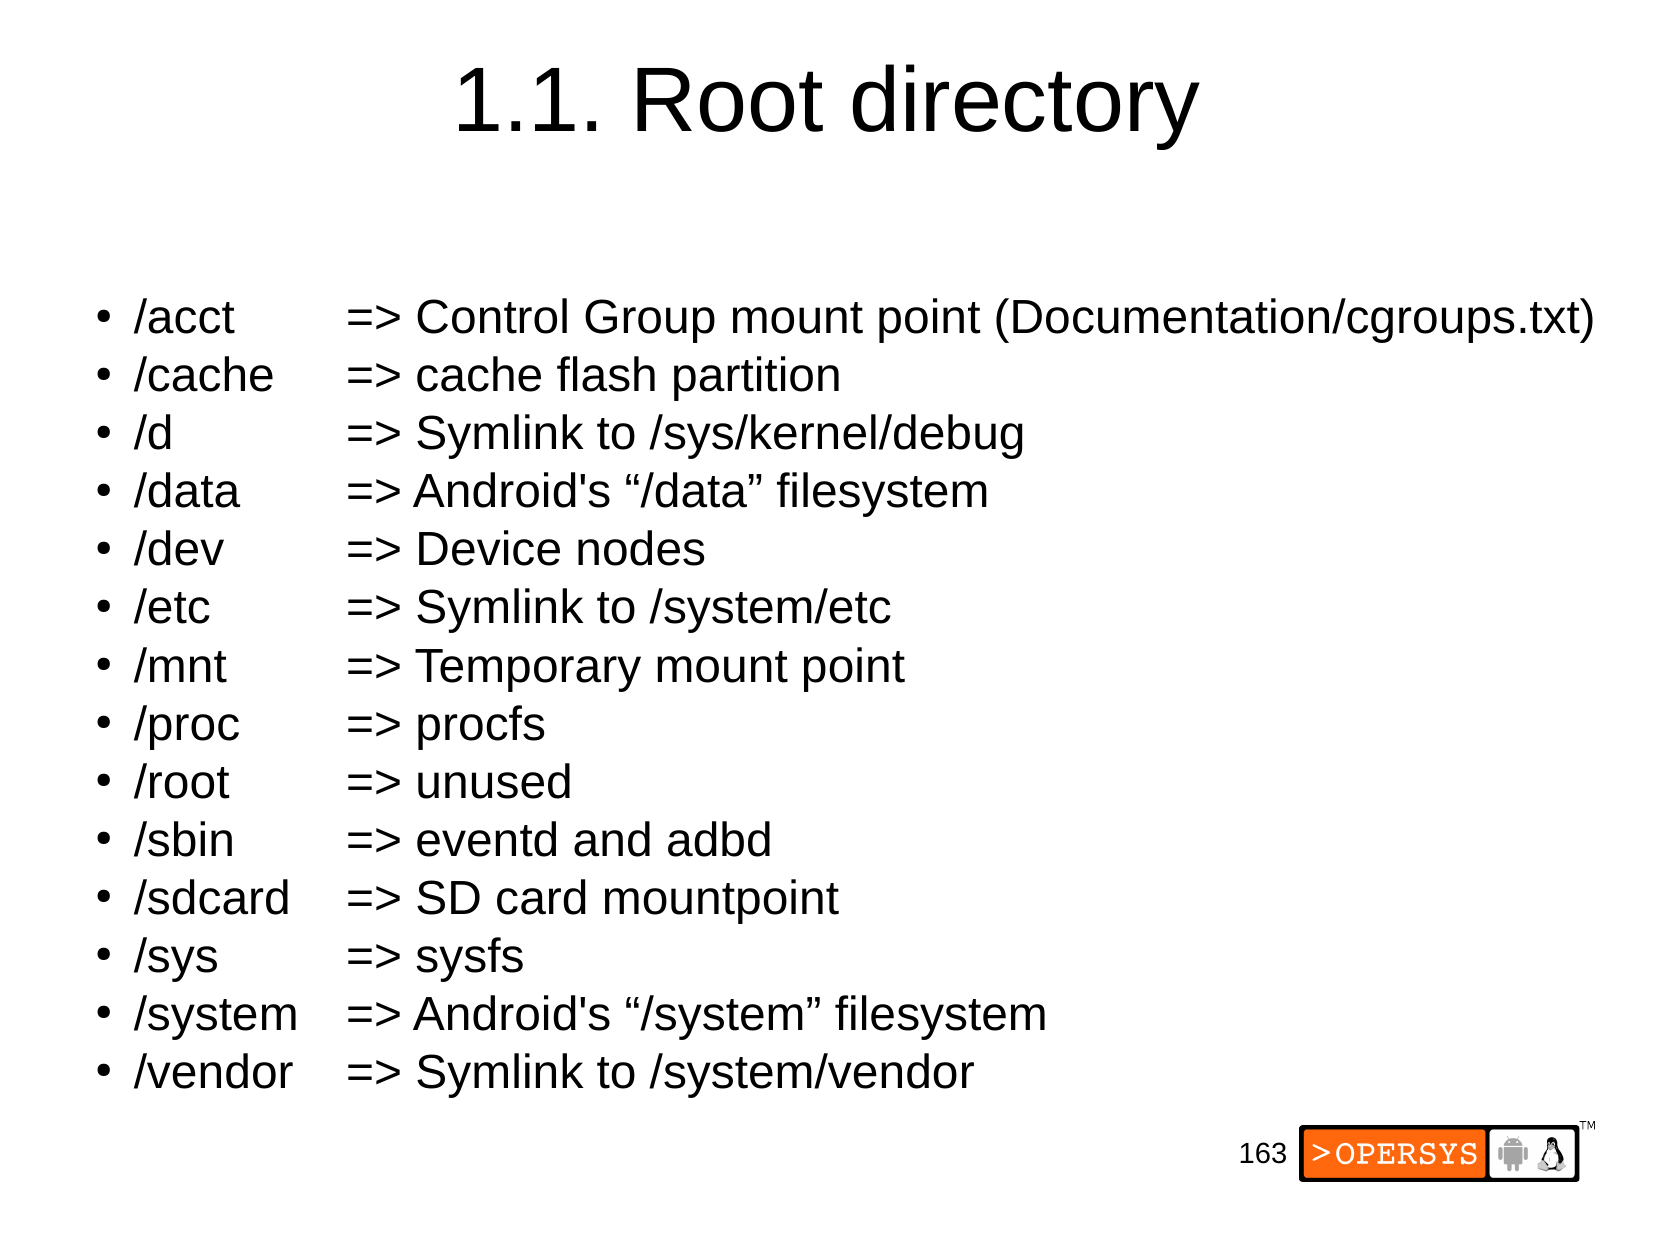

1.1. Root directory
# /acct			=> Control Group mount point (Documentation/cgroups.txt)
/cache		=> cache flash partition
/d				=> Symlink to /sys/kernel/debug
/data		=> Android's “/data” filesystem
/dev			=> Device nodes
/etc			=> Symlink to /system/etc
/mnt			=> Temporary mount point
/proc		=> procfs
/root			=> unused
/sbin			=> eventd and adbd
/sdcard		=> SD card mountpoint
/sys			=> sysfs
/system	=> Android's “/system” filesystem
/vendor	=> Symlink to /system/vendor